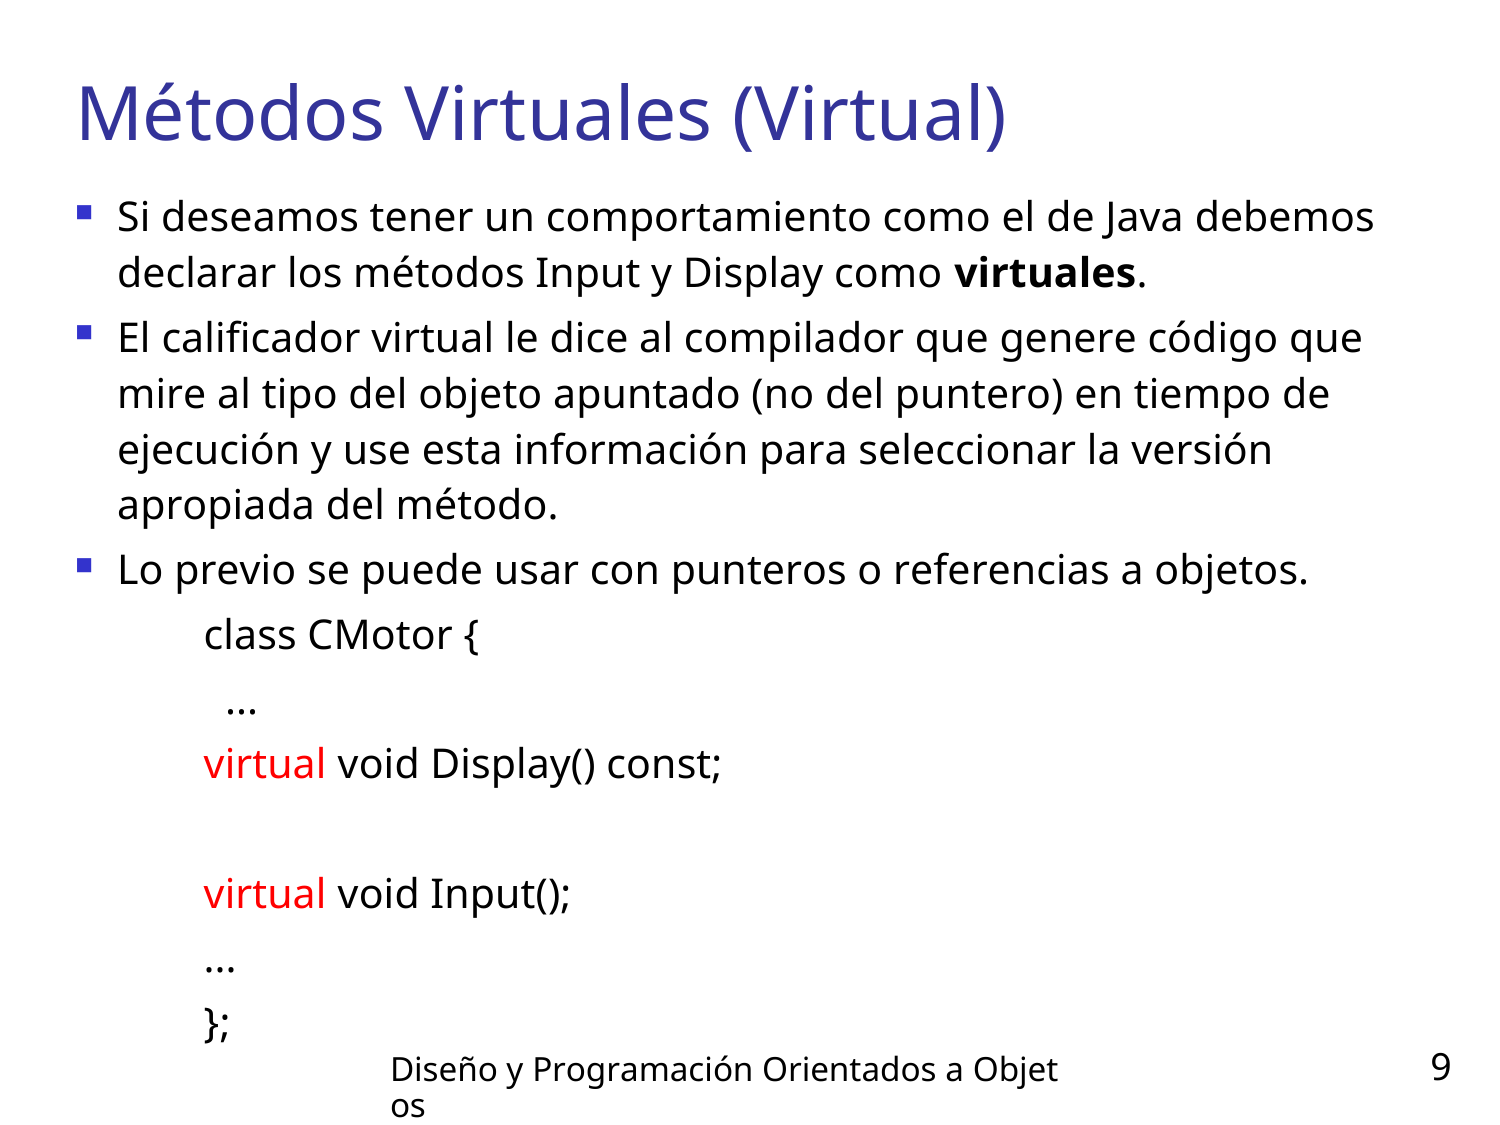

# Métodos Virtuales (Virtual)‏
Si deseamos tener un comportamiento como el de Java debemos declarar los métodos Input y Display como virtuales.
El calificador virtual le dice al compilador que genere código que mire al tipo del objeto apuntado (no del puntero) en tiempo de ejecución y use esta información para seleccionar la versión apropiada del método.
Lo previo se puede usar con punteros o referencias a objetos.
 					 		class CMotor {
 		 ...
 			virtual void Display() const;
 	virtual void Input();
 		...
 			 		};
Diseño y Programación Orientados a Objetos
9